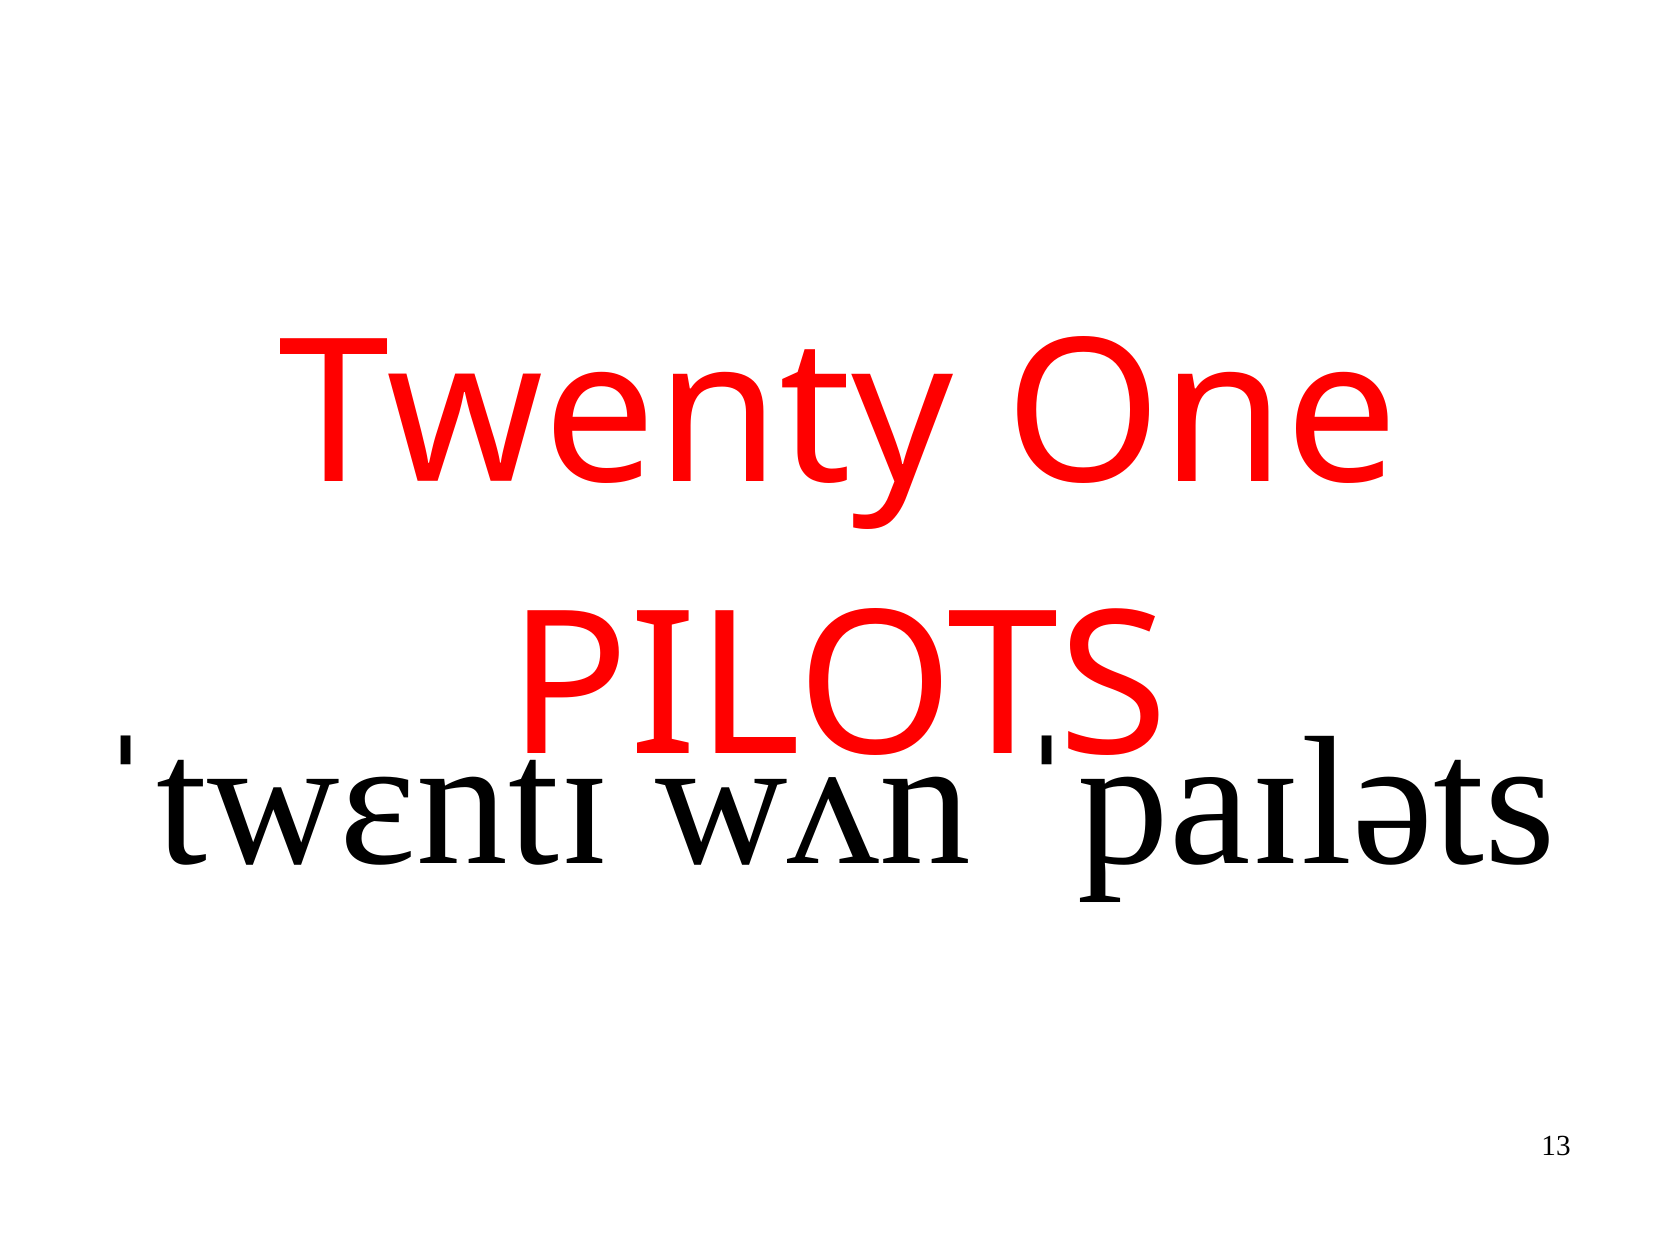

Twenty One PILOTS
# ˈtwɛntɪ wʌn ˈpaɪləts
13